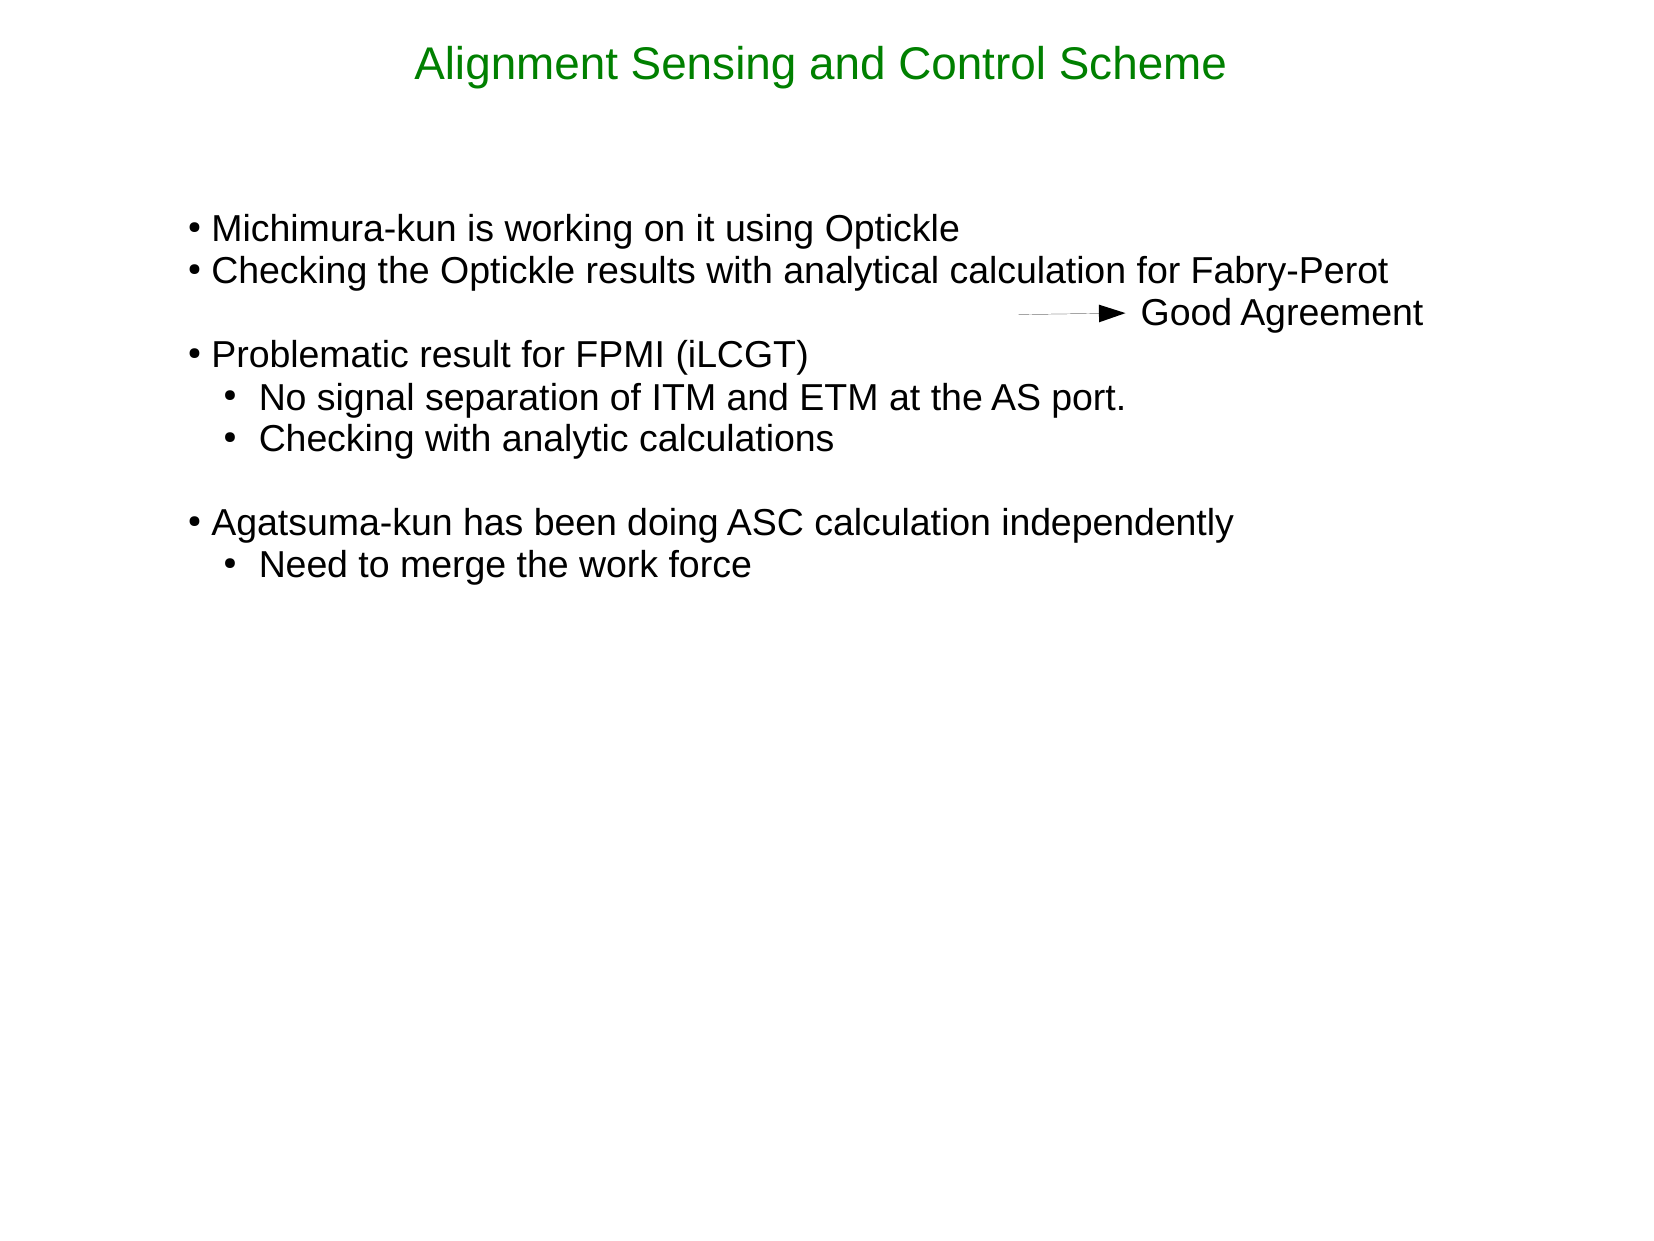

Alignment Sensing and Control Scheme
 Michimura-kun is working on it using Optickle
 Checking the Optickle results with analytical calculation for Fabry-Perot
 Good Agreement
 Problematic result for FPMI (iLCGT)
No signal separation of ITM and ETM at the AS port.
Checking with analytic calculations
 Agatsuma-kun has been doing ASC calculation independently
Need to merge the work force